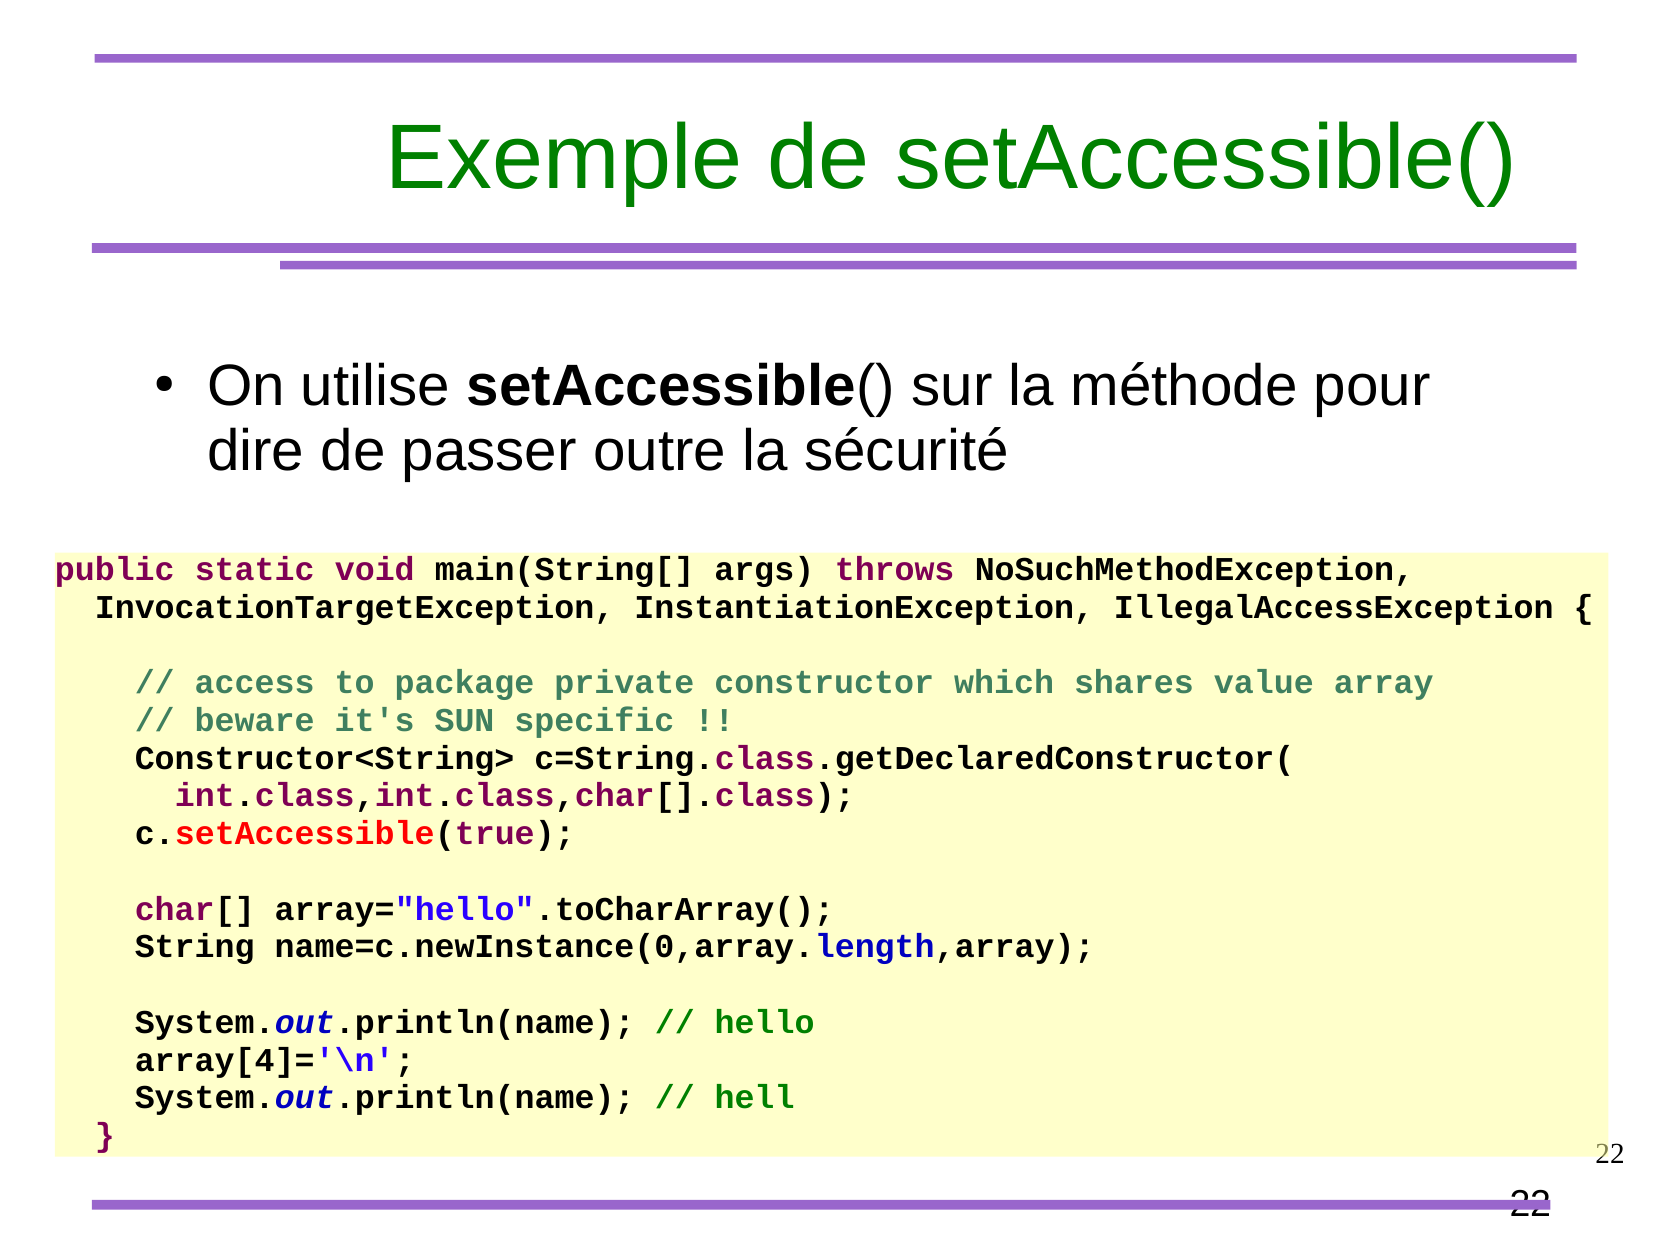

# Exemple de setAccessible()
On utilise setAccessible() sur la méthode pour dire de passer outre la sécurité
public static void main(String[] args) throws NoSuchMethodException,
 InvocationTargetException, InstantiationException, IllegalAccessException {
 // access to package private constructor which shares value array
 // beware it's SUN specific !!
 Constructor<String> c=String.class.getDeclaredConstructor(
 int.class,int.class,char[].class);
 c.setAccessible(true);
 char[] array="hello".toCharArray();
 String name=c.newInstance(0,array.length,array);
 System.out.println(name); // hello
 array[4]='\n';
 System.out.println(name); // hell
 }